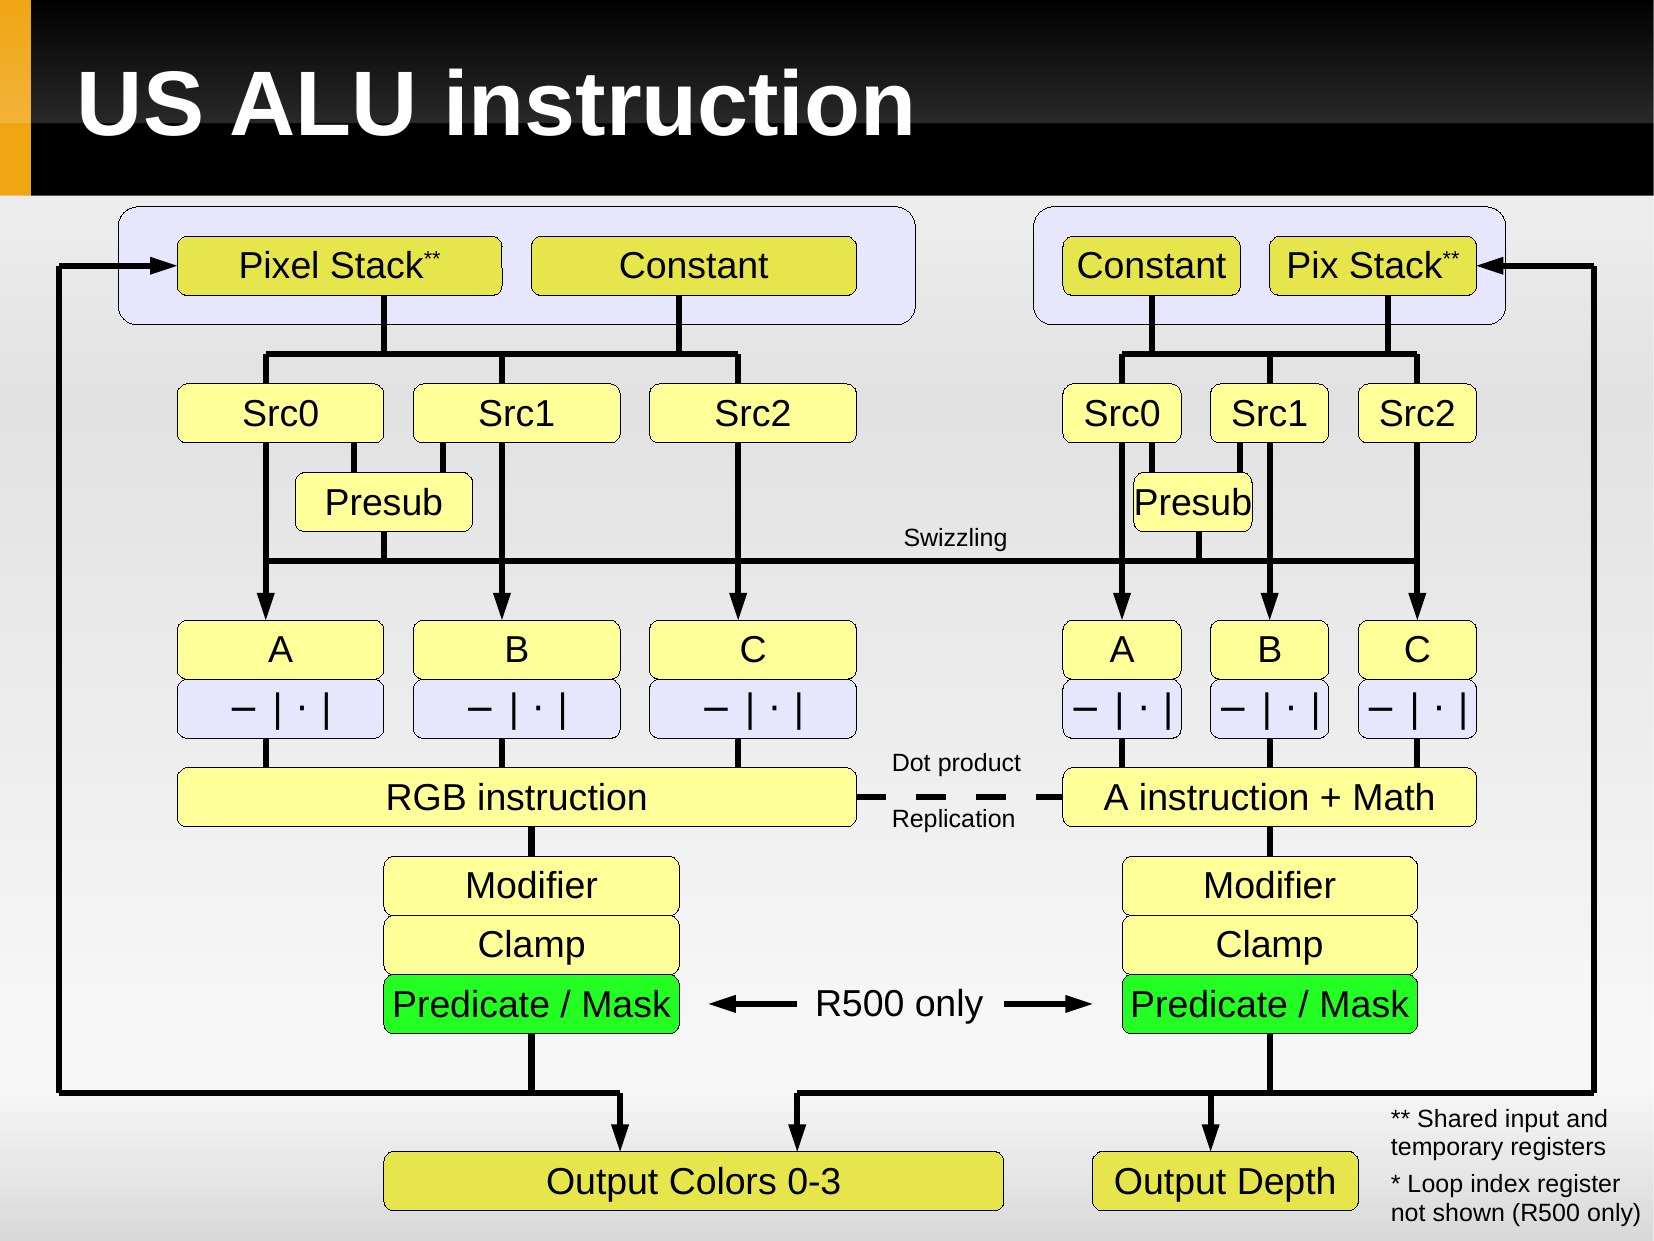

# US ALU instruction
Pixel Stack**
Constant
Constant
Pix Stack**
Src0
Src1
Src2
Src0
Src1
Src2
Presub
Presub
Swizzling
A
− | · |
B
C
A
− | · |
B
− | · |
C
− | · |
− | · |
− | · |
Dot product
Replication
RGB instruction
A instruction + Math
Modifier
Modifier
Clamp
Clamp
R500 only
Predicate / Mask
Predicate / Mask
** Shared input and temporary registers
Output Colors 0-3
Output Depth
* Loop index register not shown (R500 only)